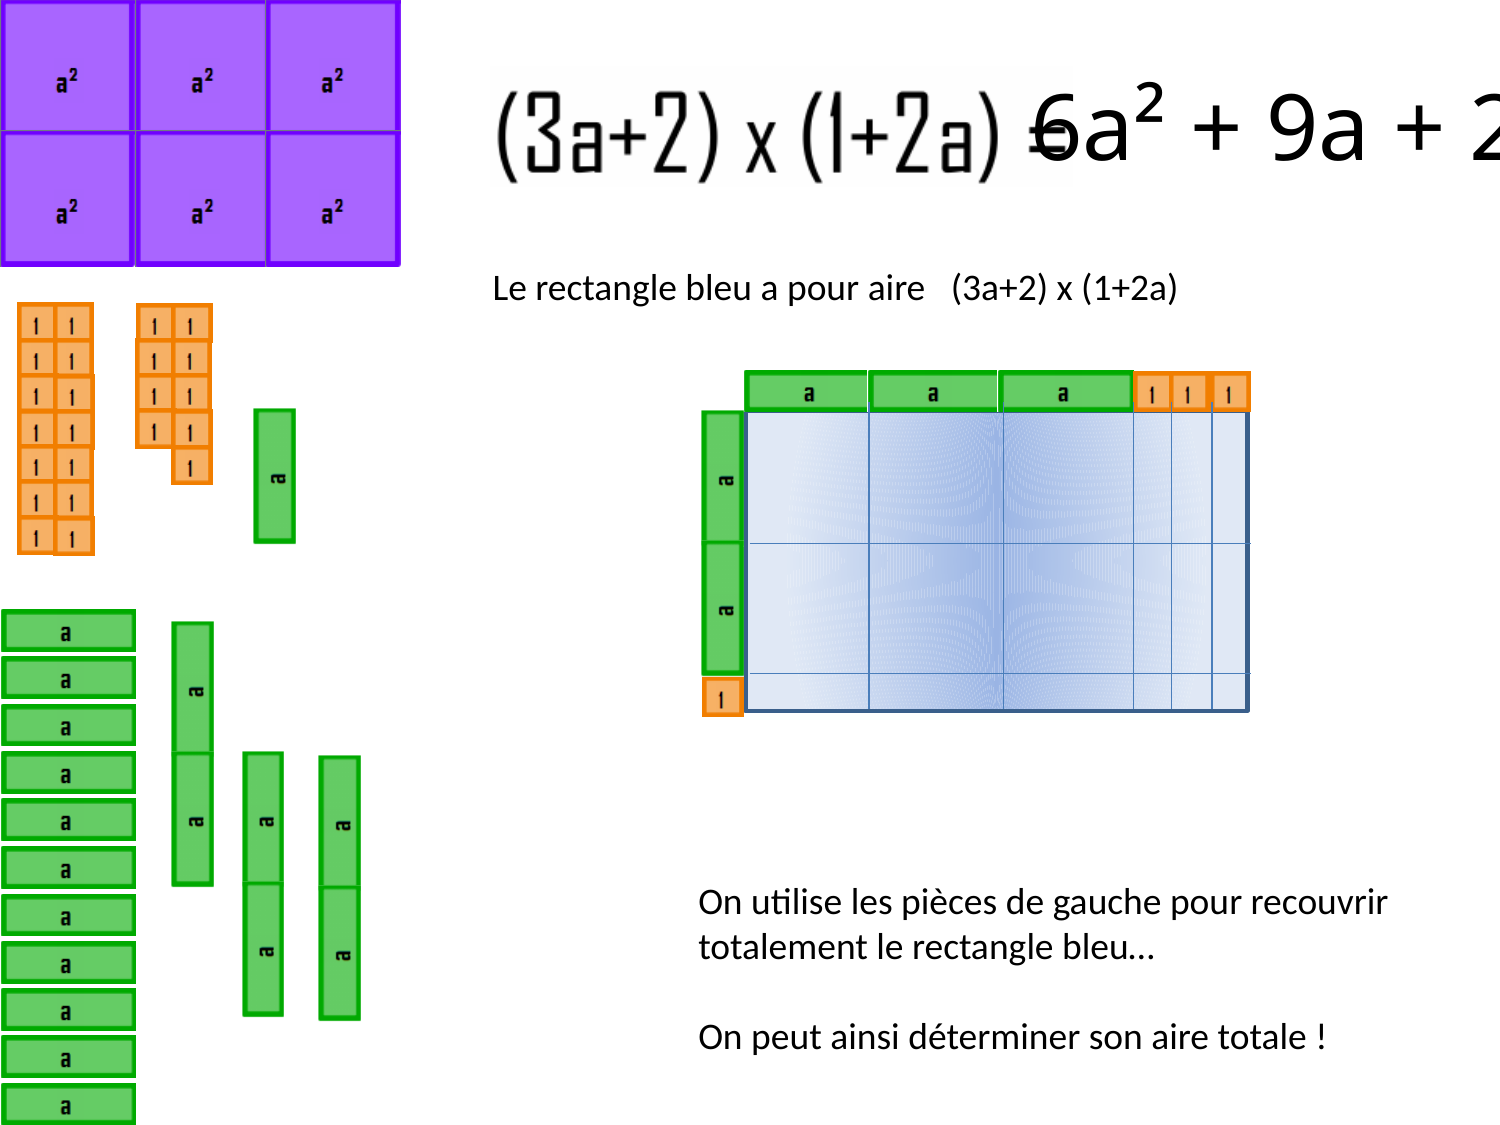

6a² + 9a + 2
Le rectangle bleu a pour aire (3a+2) x (1+2a)
On utilise les pièces de gauche pour recouvrir
totalement le rectangle bleu…
On peut ainsi déterminer son aire totale !